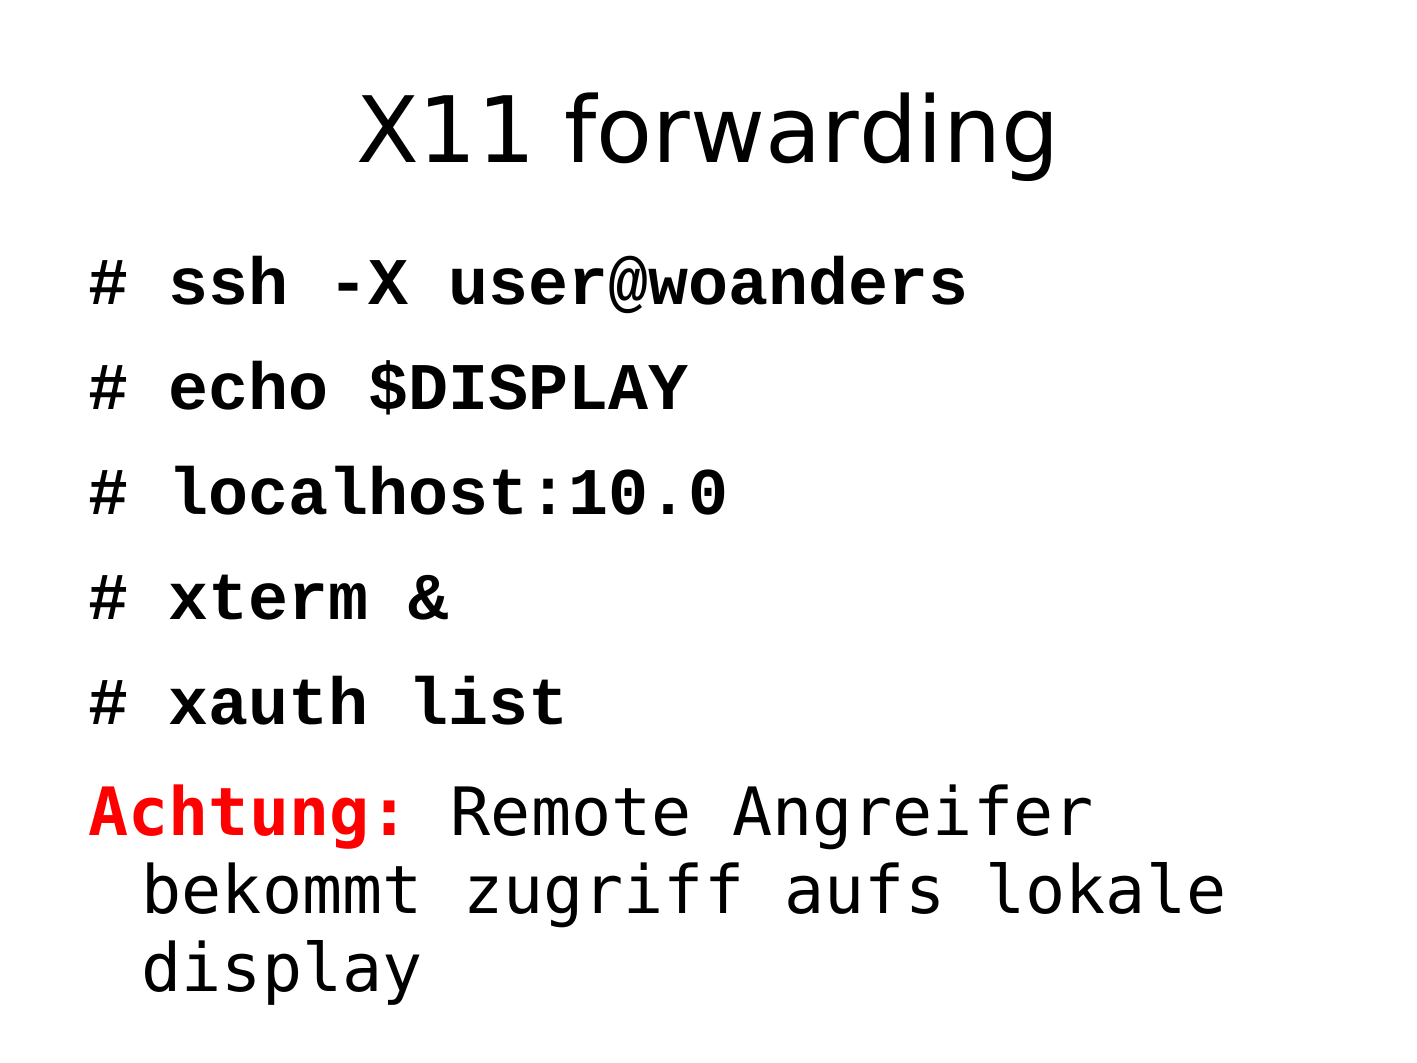

# X11 forwarding
# ssh -X user@woanders
# echo $DISPLAY
# localhost:10.0
# xterm &
# xauth list
Achtung: Remote Angreifer bekommt zugriff aufs lokale display